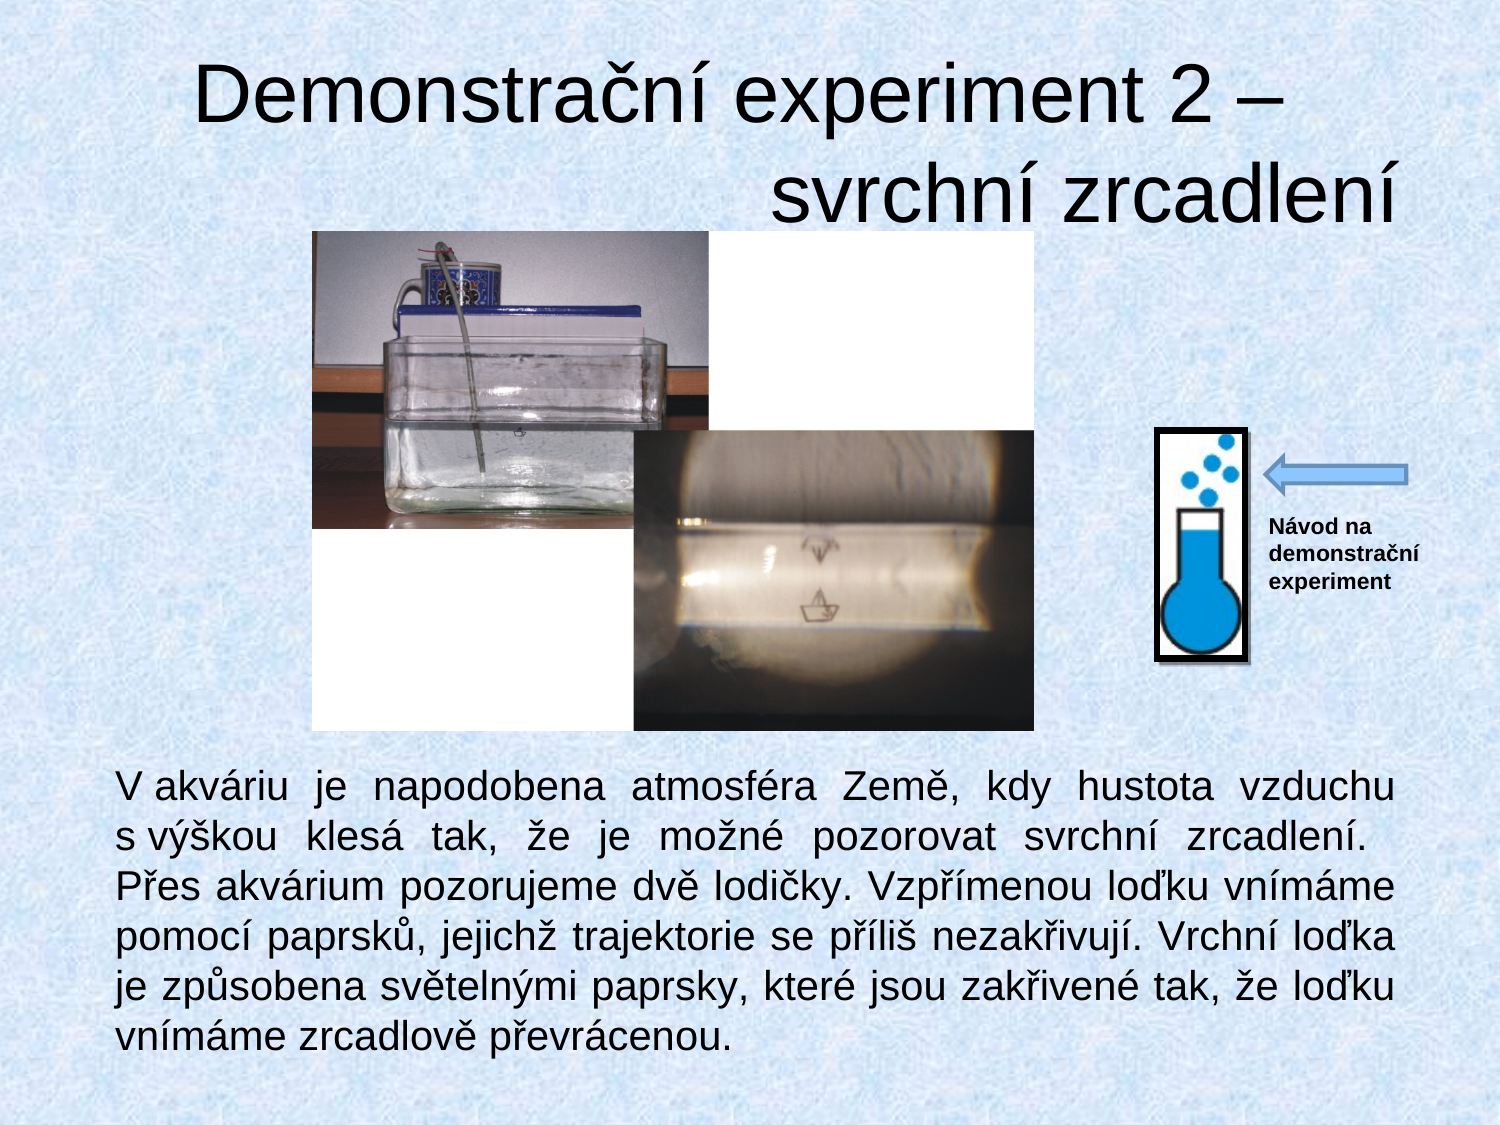

# Demonstrační experiment 2 – svrchní zrcadlení
Návod na demonstrační experiment
V akváriu je napodobena atmosféra Země, kdy hustota vzduchu s výškou klesá tak, že je možné pozorovat svrchní zrcadlení.
Přes akvárium pozorujeme dvě lodičky. Vzpřímenou loďku vnímáme pomocí paprsků, jejichž trajektorie se příliš nezakřivují. Vrchní loďka je způsobena světelnými paprsky, které jsou zakřivené tak, že loďku vnímáme zrcadlově převrácenou.